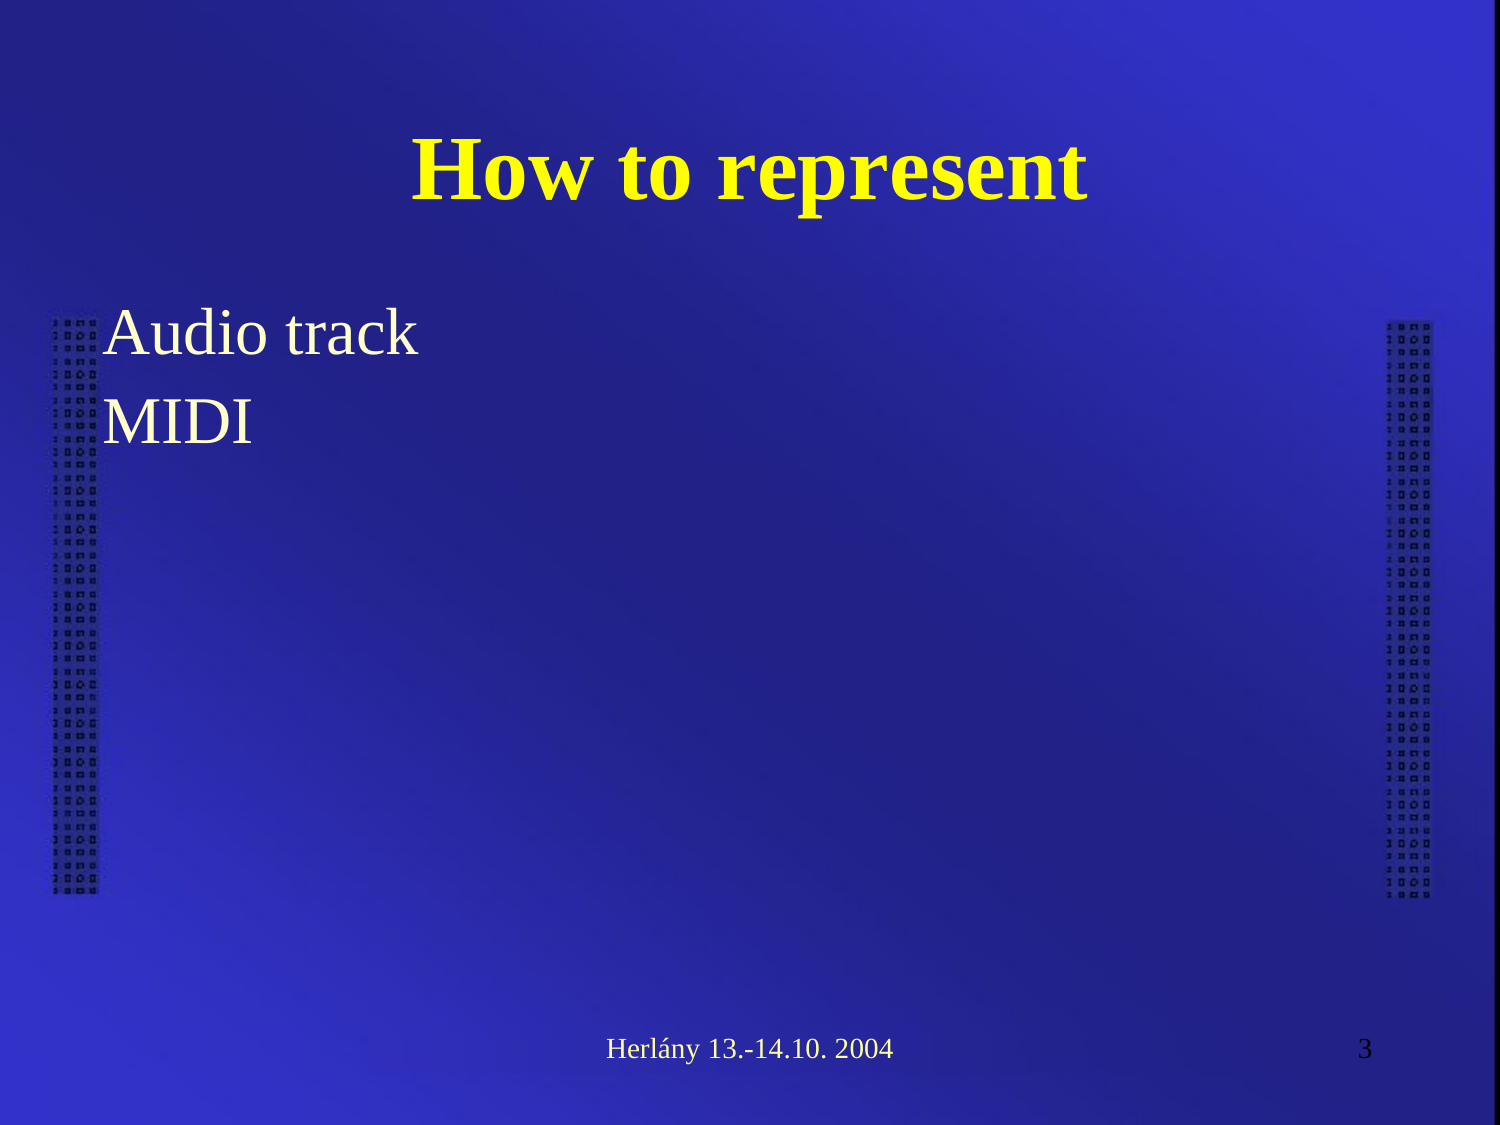

# How to represent
Audio track
MIDI
Herlány 13.-14.10. 2004